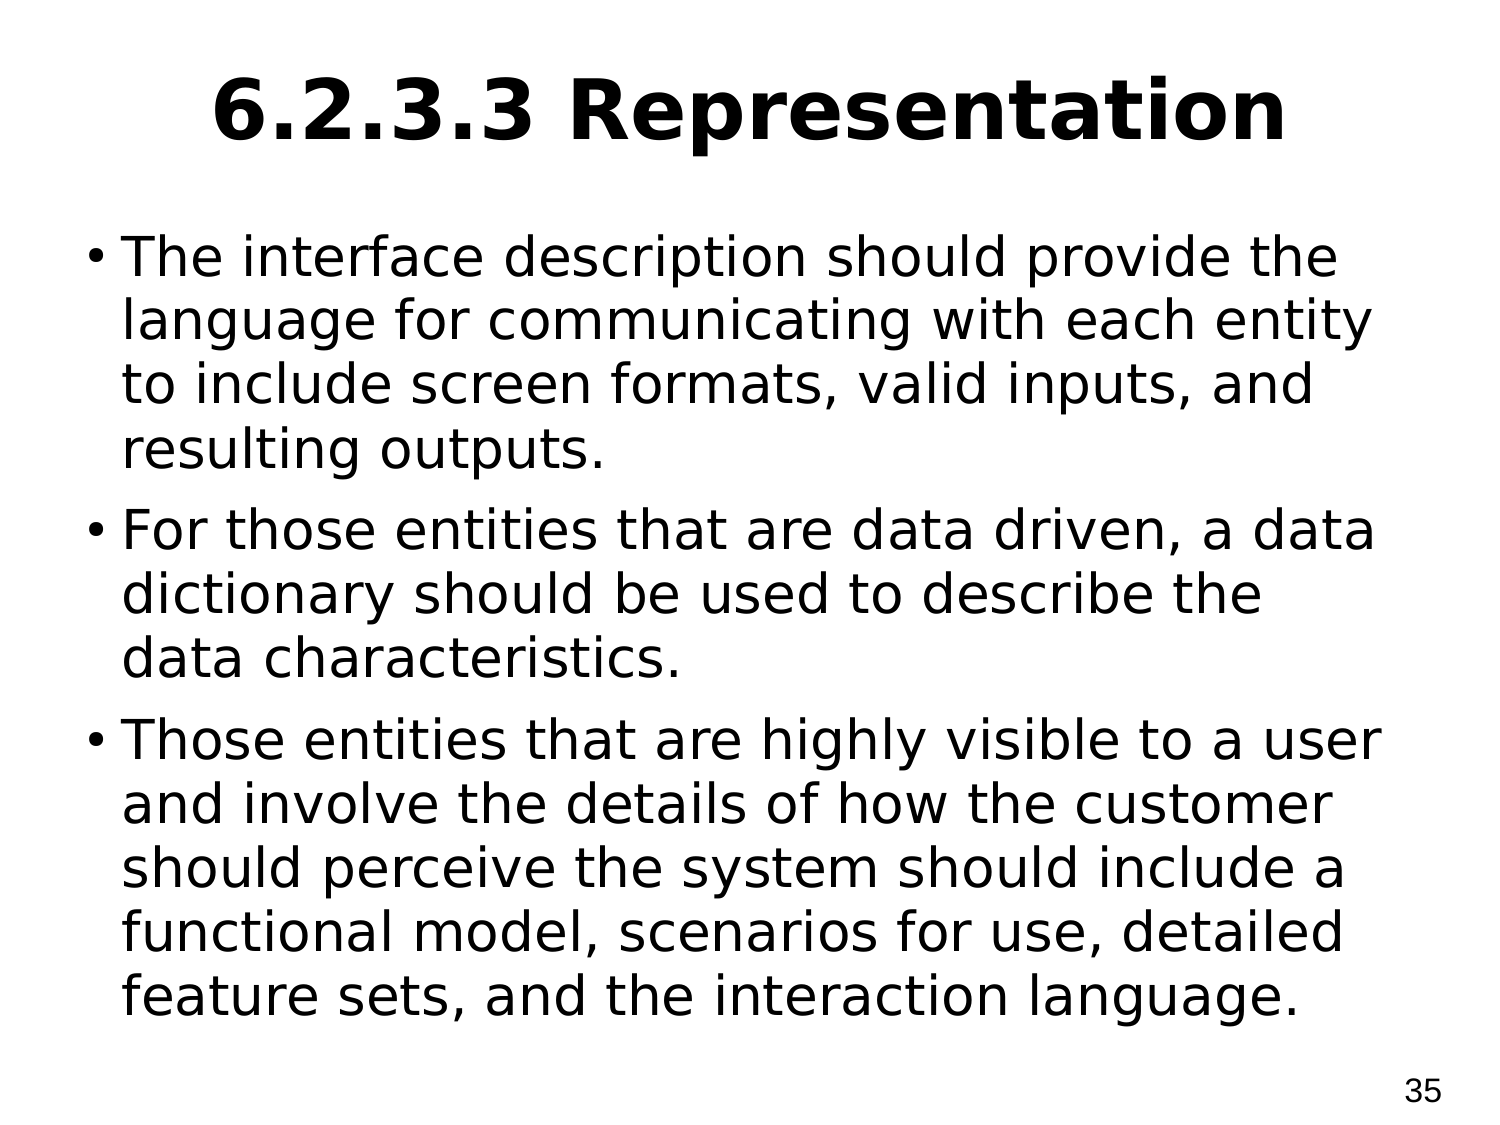

# 6.2.3.3 Representation
The interface description should provide the language for communicating with each entity to include screen formats, valid inputs, and resulting outputs.
For those entities that are data driven, a data dictionary should be used to describe the data characteristics.
Those entities that are highly visible to a user and involve the details of how the customer should perceive the system should include a functional model, scenarios for use, detailed feature sets, and the interaction language.